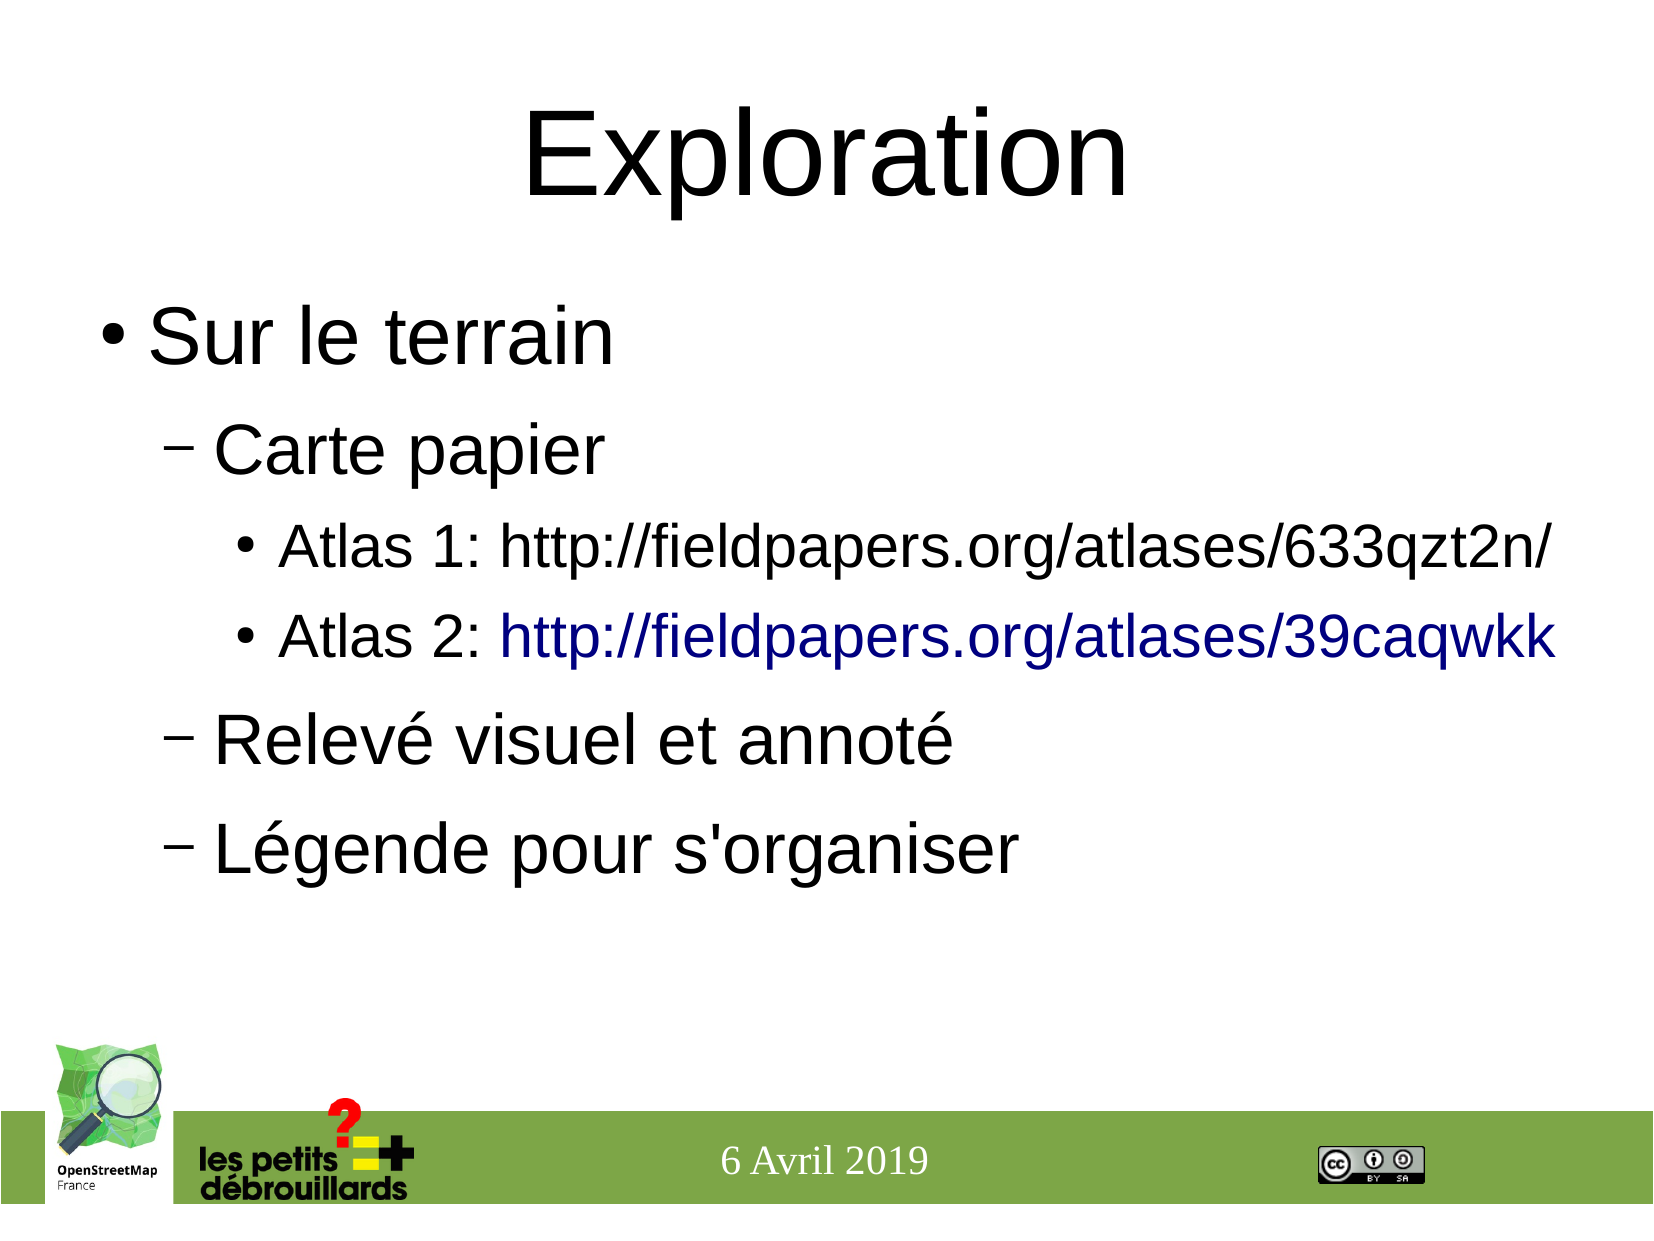

# Exploration
Sur le terrain
Carte papier
Atlas 1: http://fieldpapers.org/atlases/633qzt2n/
Atlas 2: http://fieldpapers.org/atlases/39caqwkk
Relevé visuel et annoté
Légende pour s'organiser